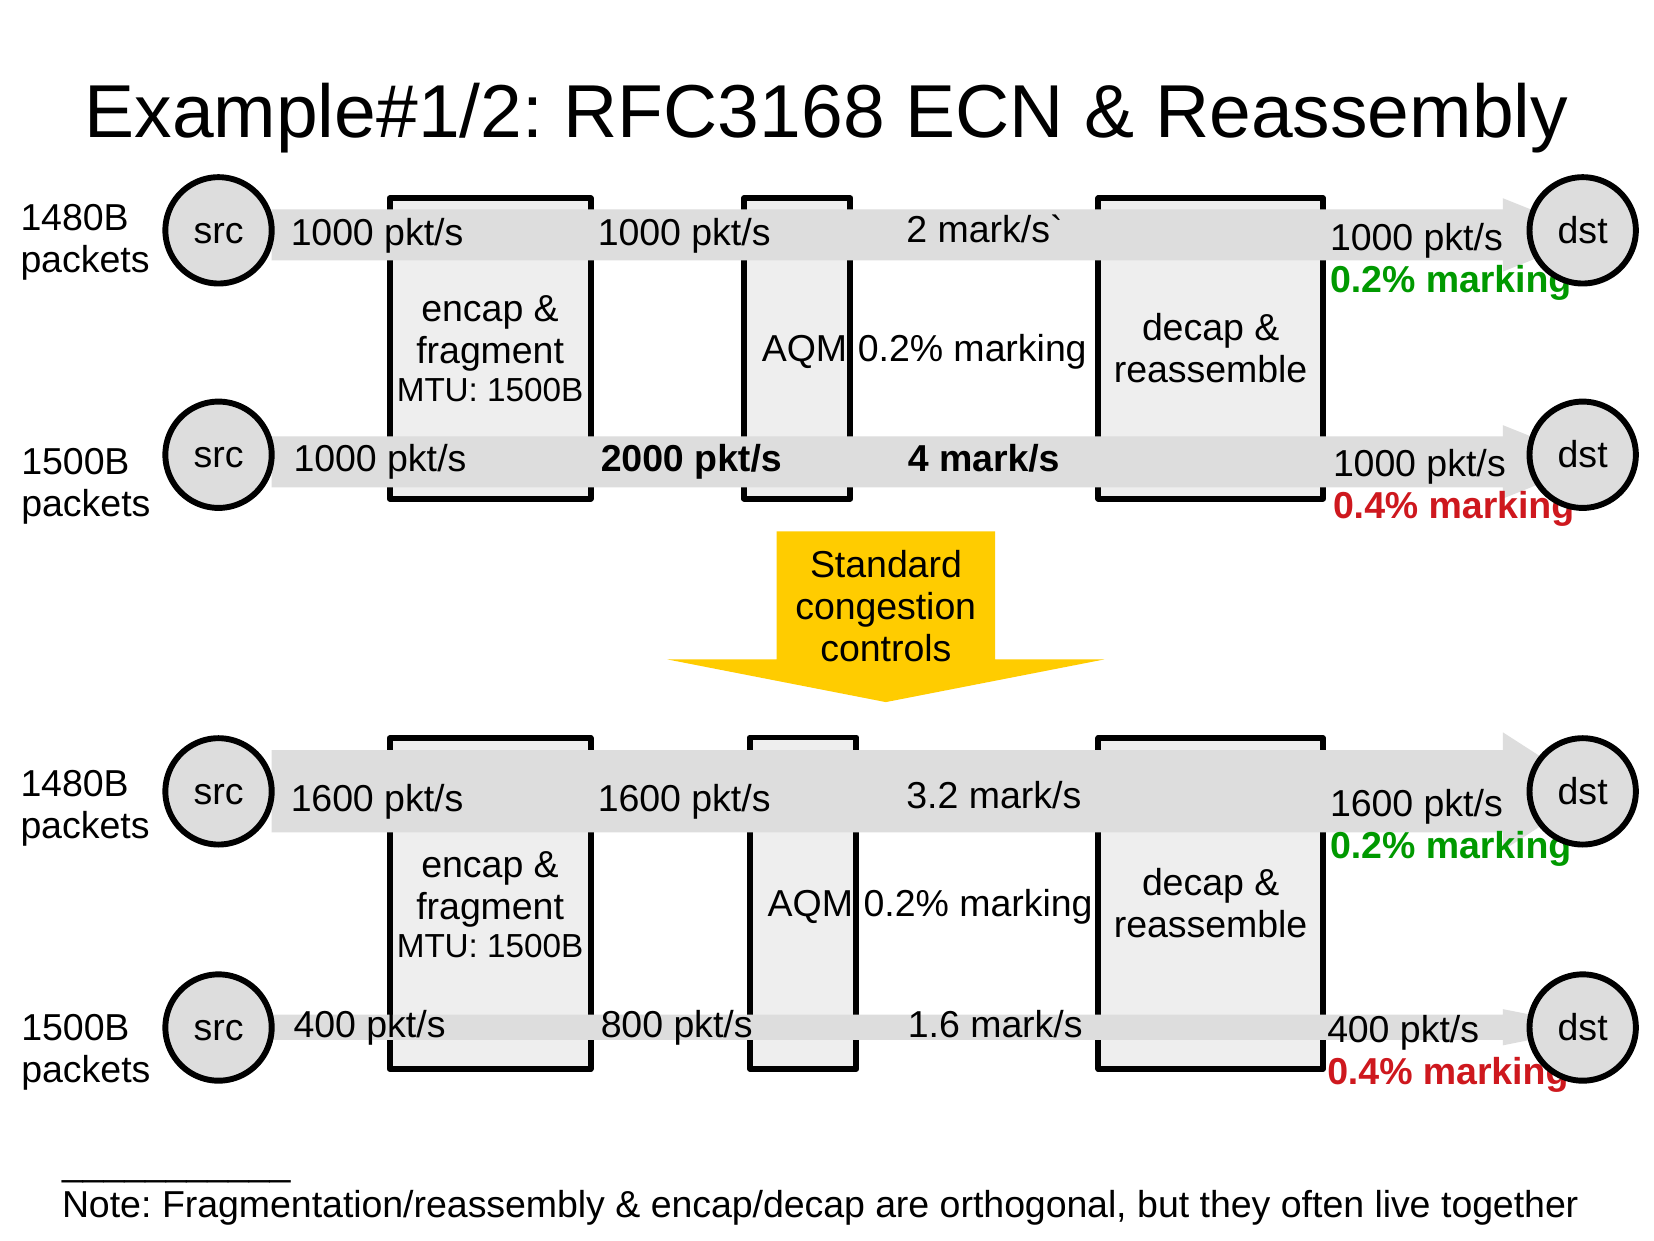

# Example#1/2: RFC3168 ECN & Reassembly
src
dst
1480B
packets
encap &
fragment
MTU: 1500B
AQM 0.2% marking
decap &
reassemble
2 mark/s`
1000 pkt/s
1000 pkt/s
1000 pkt/s
0.2% marking
src
dst
1000 pkt/s
2000 pkt/s
4 mark/s
1500B
packets
1000 pkt/s
0.4% marking
Standard
congestion
controls
AQM 0.2% marking
src
encap &
fragment
MTU: 1500B
decap &
reassemble
dst
1480B
packets
3.2 mark/s
1600 pkt/s
1600 pkt/s
1600 pkt/s
0.2% marking
src
dst
400 pkt/s
800 pkt/s
1.6 mark/s
1500B
packets
400 pkt/s
0.4% marking
___________
Note: Fragmentation/reassembly & encap/decap are orthogonal, but they often live together